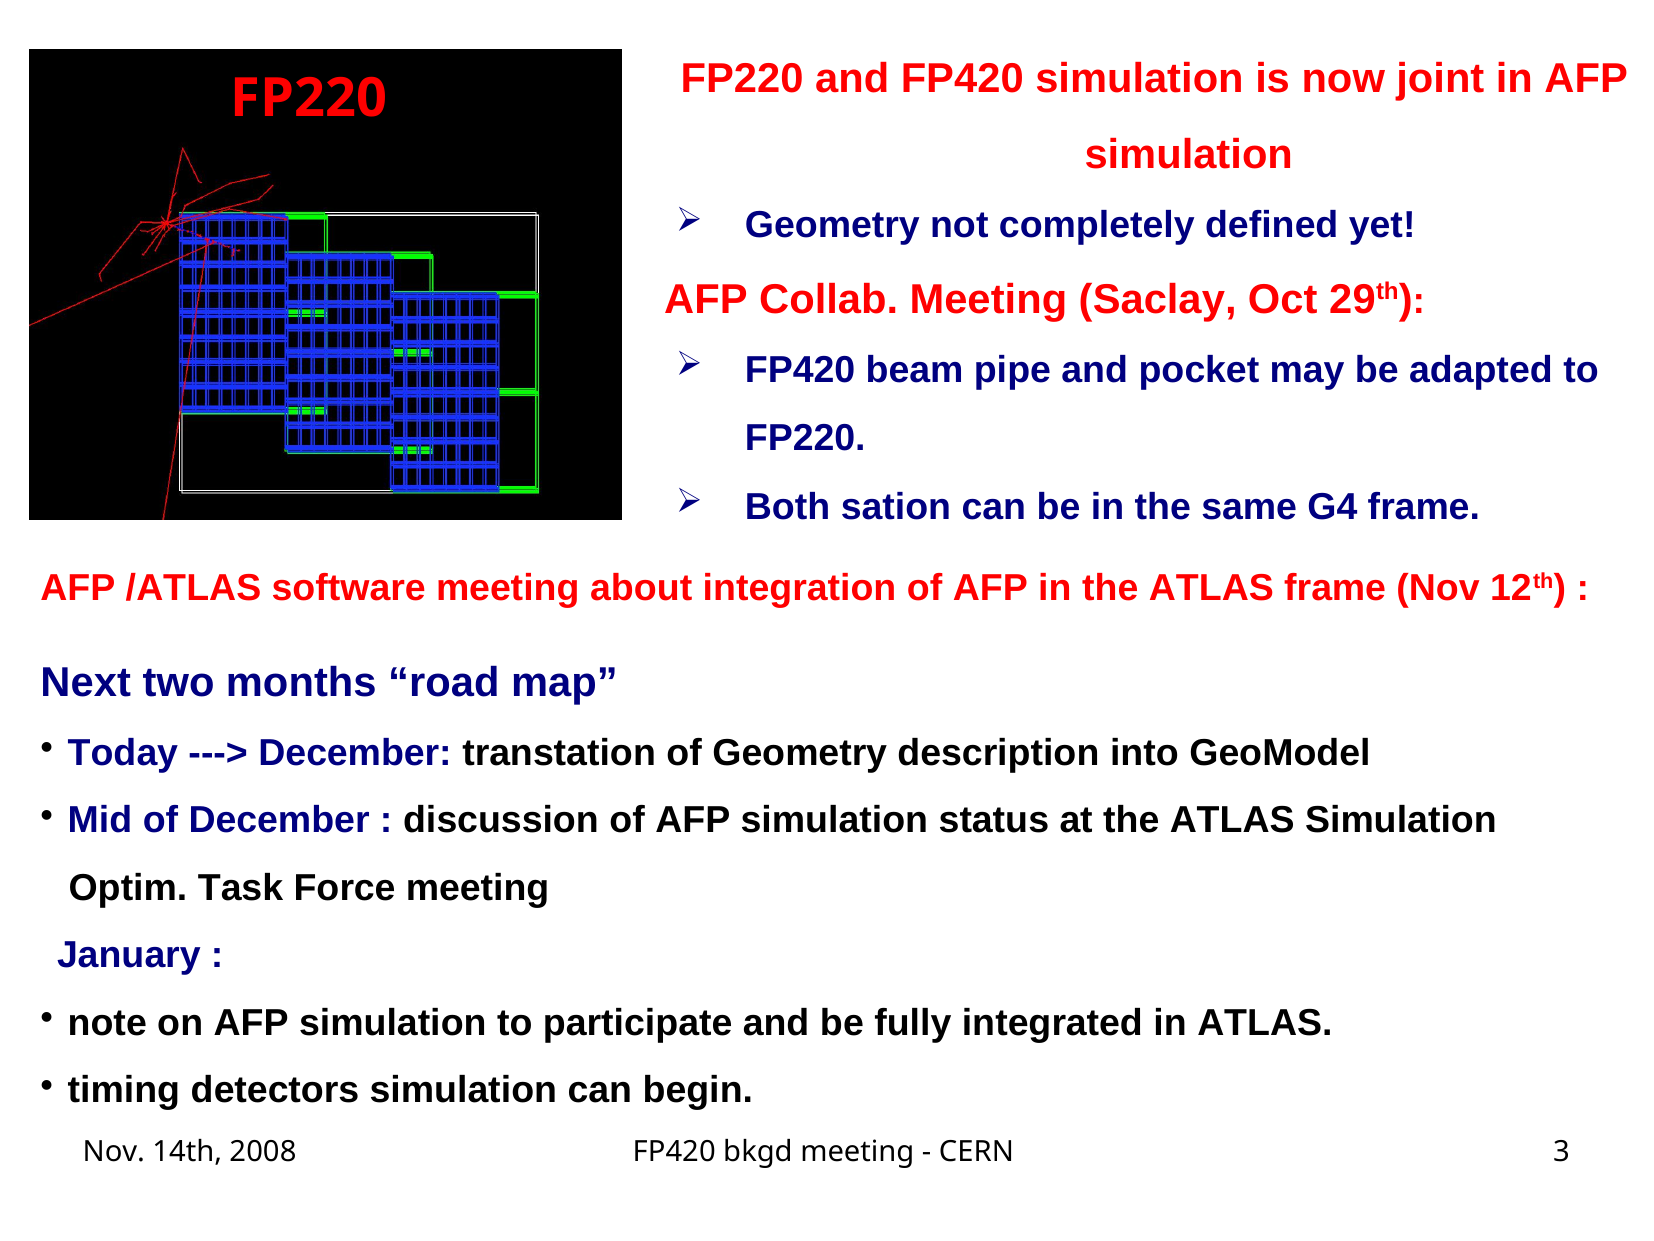

FP220 and FP420 simulation is now joint in AFP simulation
Geometry not completely defined yet!
AFP Collab. Meeting (Saclay, Oct 29th):
FP420 beam pipe and pocket may be adapted to FP220.
Both sation can be in the same G4 frame.
FP220
AFP /ATLAS software meeting about integration of AFP in the ATLAS frame (Nov 12th) :
Next two months “road map”
 Today ---> December: transtation of Geometry description into GeoModel
 Mid of December : discussion of AFP simulation status at the ATLAS Simulation Optim. Task Force meeting
January :
 note on AFP simulation to participate and be fully integrated in ATLAS.
 timing detectors simulation can begin.
Nov. 14th, 2008
FP420 bkgd meeting - CERN
3